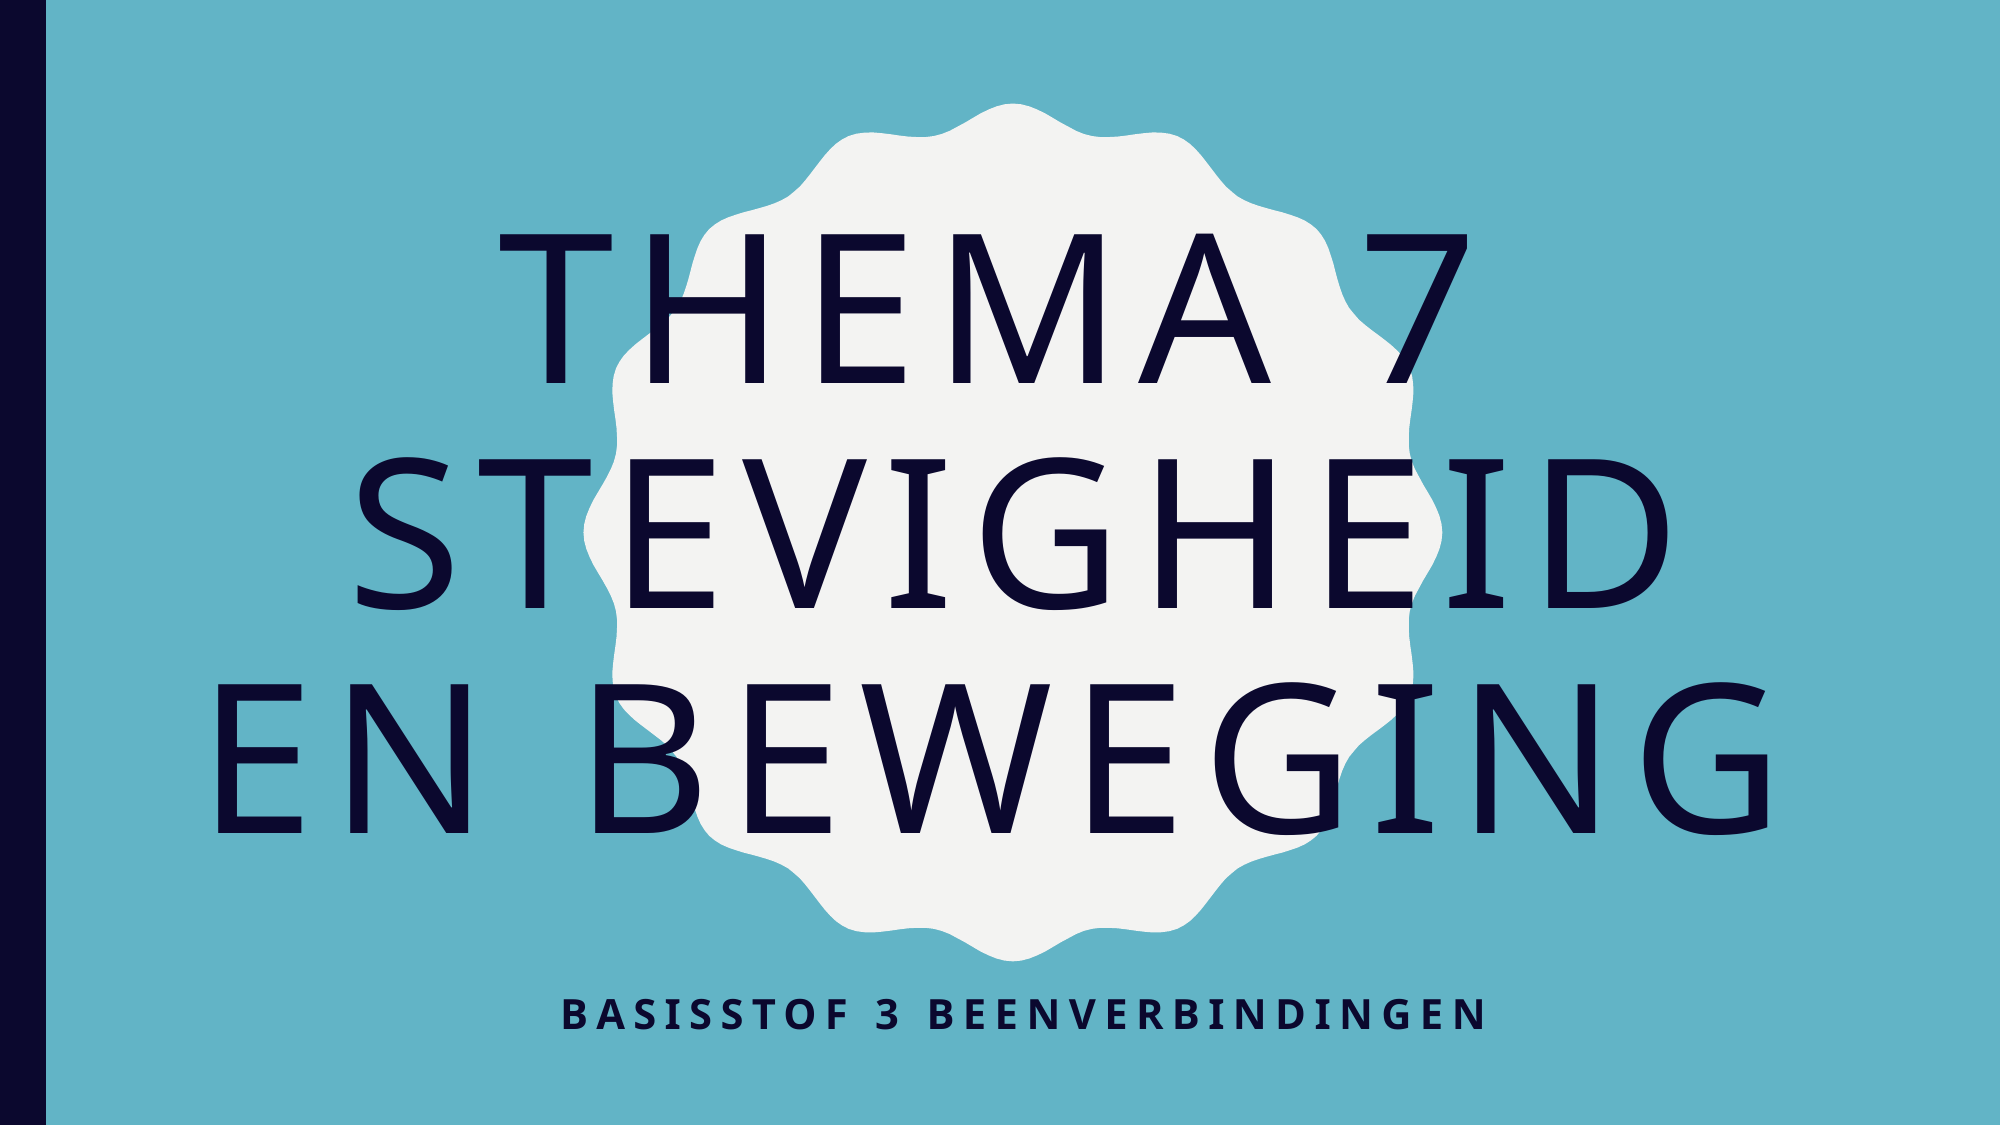

# Thema 7	Stevigheid en beweging
Basisstof 3 Beenverbindingen